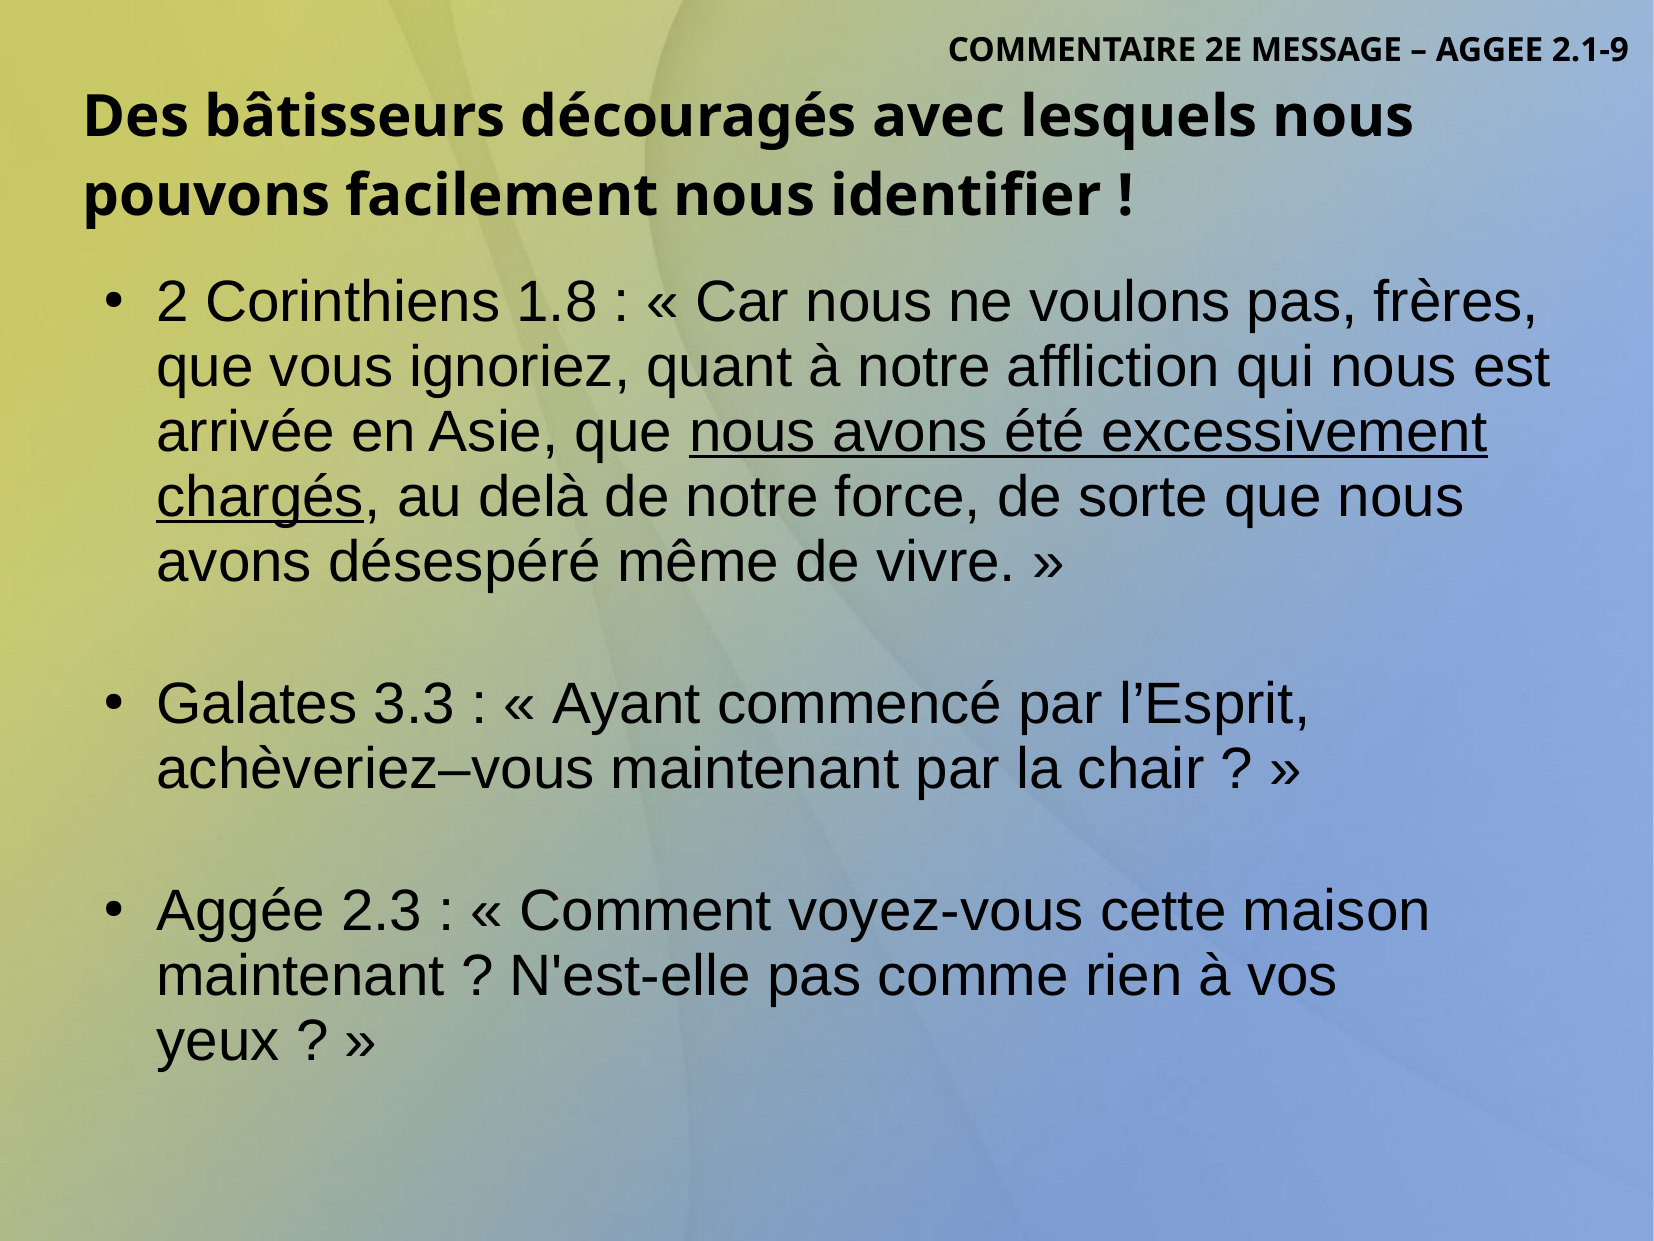

COMMENTAIRE 2E MESSAGE – AGGEE 2.1-9
# Des bâtisseurs découragés avec lesquels nous pouvons facilement nous identifier !
2 Corinthiens 1.8 : « Car nous ne voulons pas, frères, que vous ignoriez, quant à notre affliction qui nous est arrivée en Asie, que nous avons été excessivement chargés, au delà de notre force, de sorte que nous avons désespéré même de vivre. »
Galates 3.3 : « Ayant commencé par l’Esprit, achèveriez–vous maintenant par la chair ? »
Aggée 2.3 : « Comment voyez-vous cette maison maintenant ? N'est-elle pas comme rien à vos yeux ? »